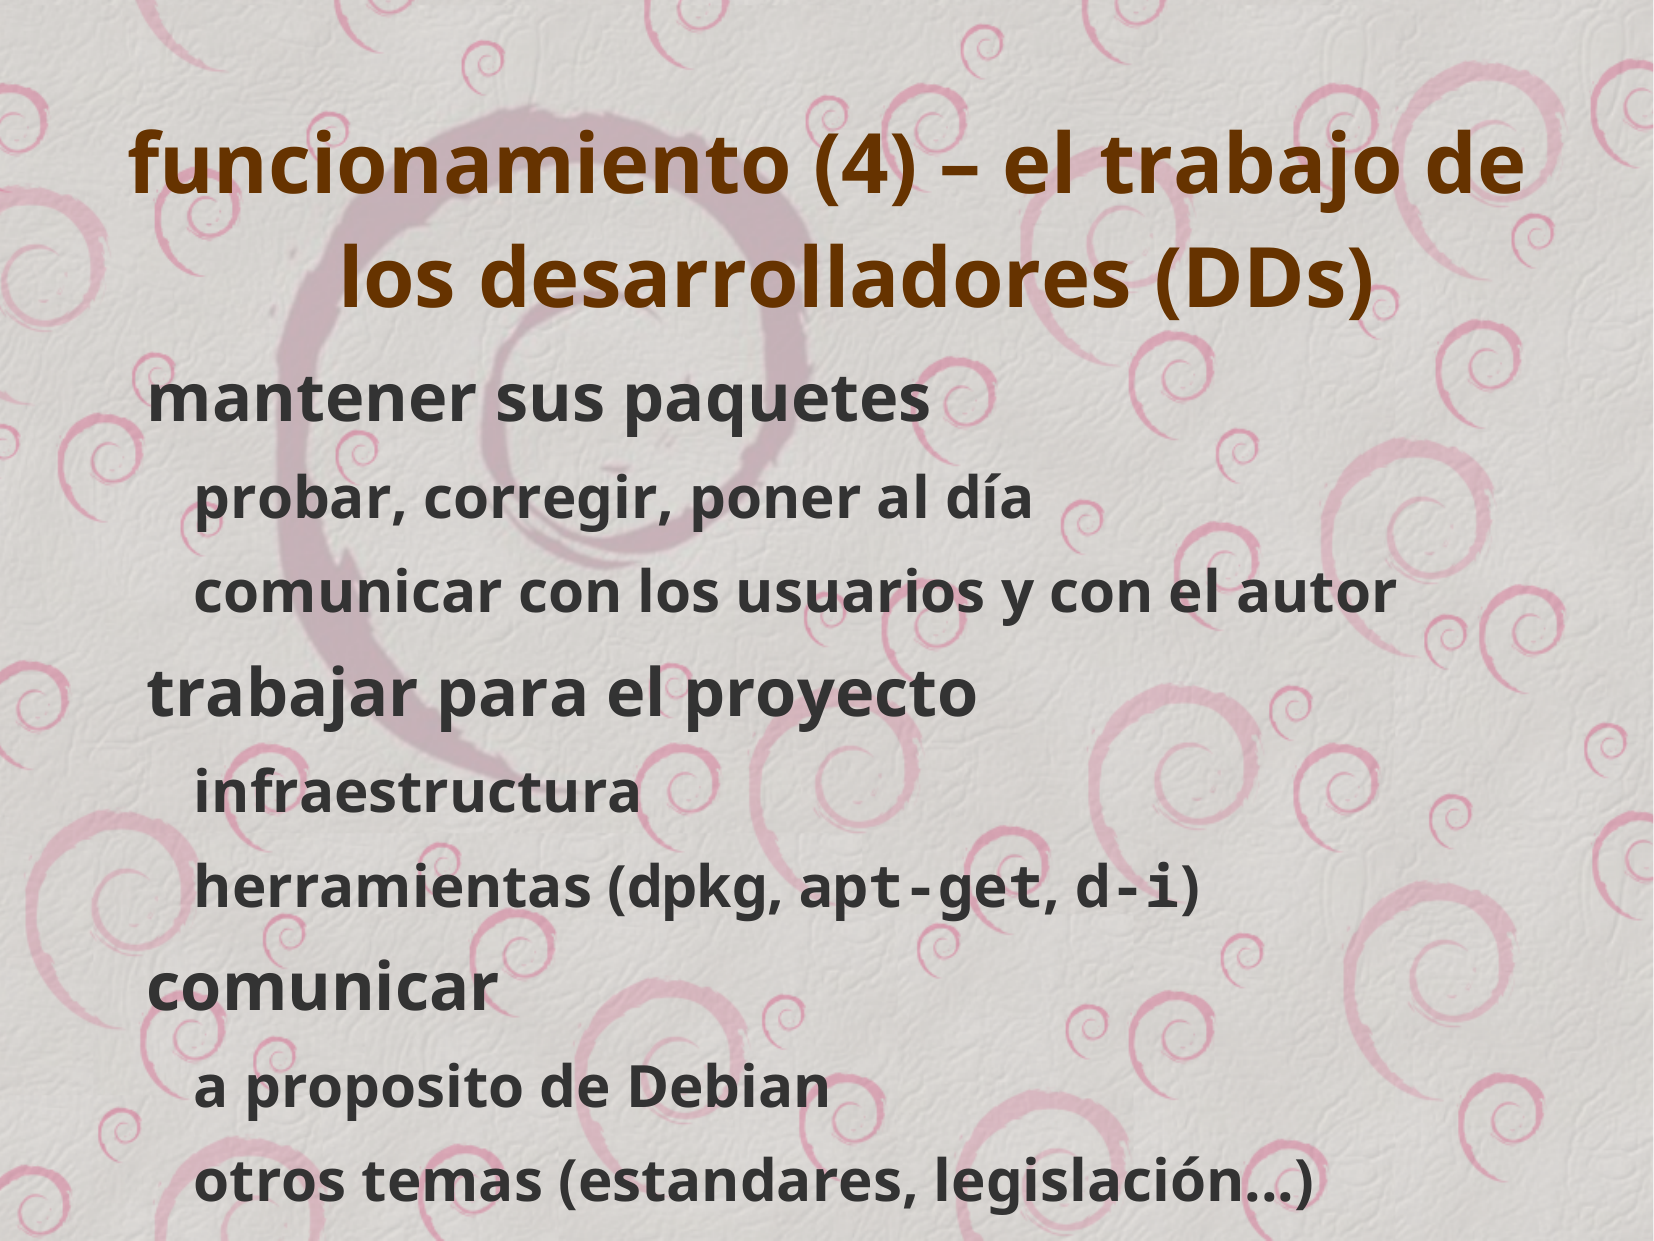

# funcionamiento (4) – el trabajo de los desarrolladores (DDs)
mantener sus paquetes
probar, corregir, poner al día
comunicar con los usuarios y con el autor
trabajar para el proyecto
infraestructura
herramientas (dpkg, apt-get, d-i)
comunicar
a proposito de Debian
otros temas (estandares, legislación...)